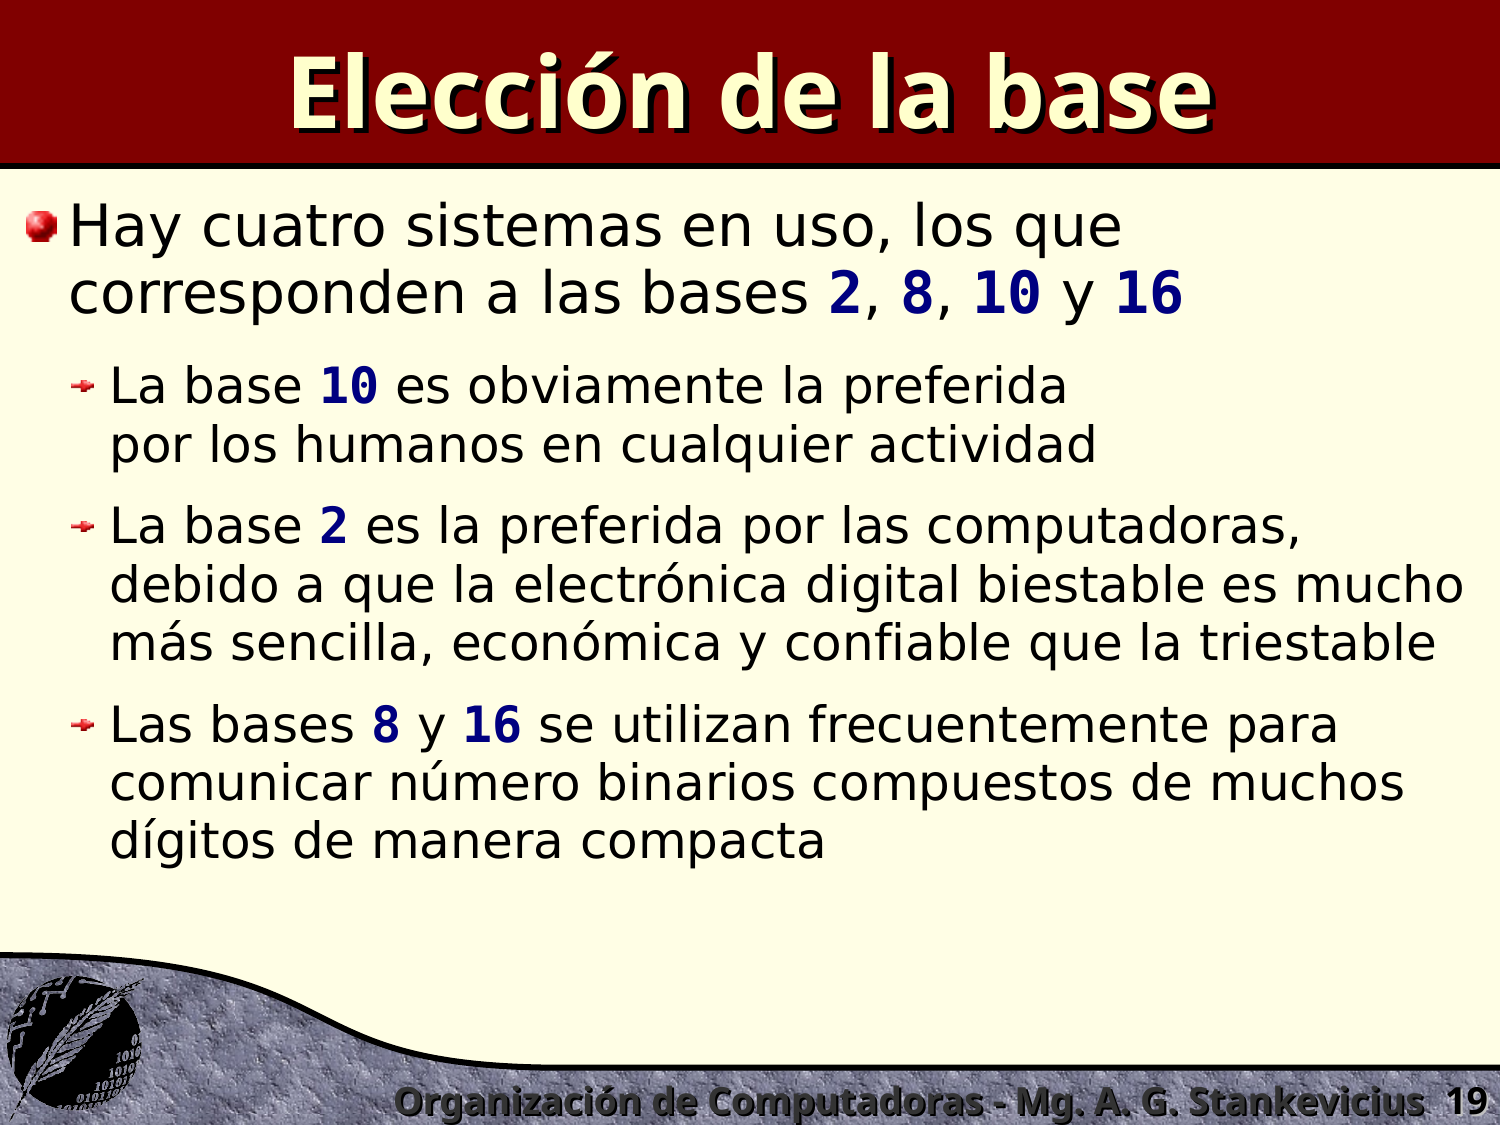

# Elección de la base
Hay cuatro sistemas en uso, los que corresponden a las bases 2, 8, 10 y 16
La base 10 es obviamente la preferida
por los humanos en cualquier actividad
La base 2 es la preferida por las computadoras, debido a que la electrónica digital biestable es mucho más sencilla, económica y confiable que la triestable
Las bases 8 y 16 se utilizan frecuentemente para comunicar número binarios compuestos de muchos dígitos de manera compacta
19